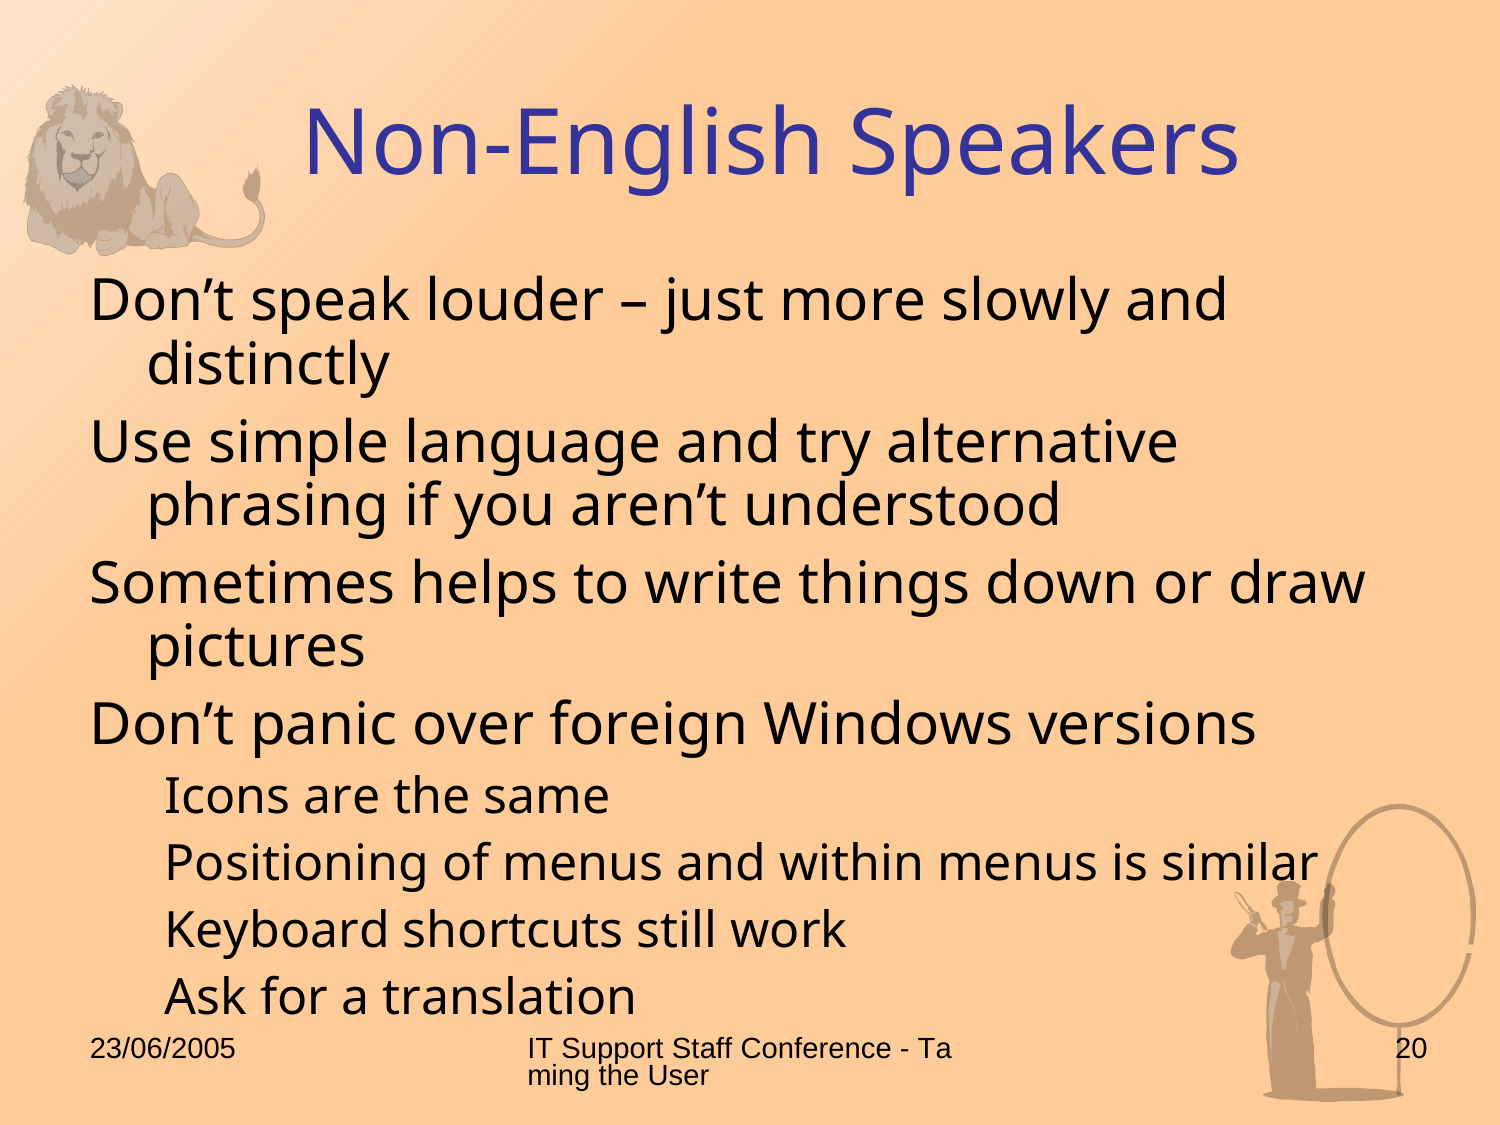

# Non-English Speakers
Don’t speak louder – just more slowly and distinctly
Use simple language and try alternative phrasing if you aren’t understood
Sometimes helps to write things down or draw pictures
Don’t panic over foreign Windows versions
Icons are the same
Positioning of menus and within menus is similar
Keyboard shortcuts still work
Ask for a translation
23/06/2005
IT Support Staff Conference - Taming the User
20